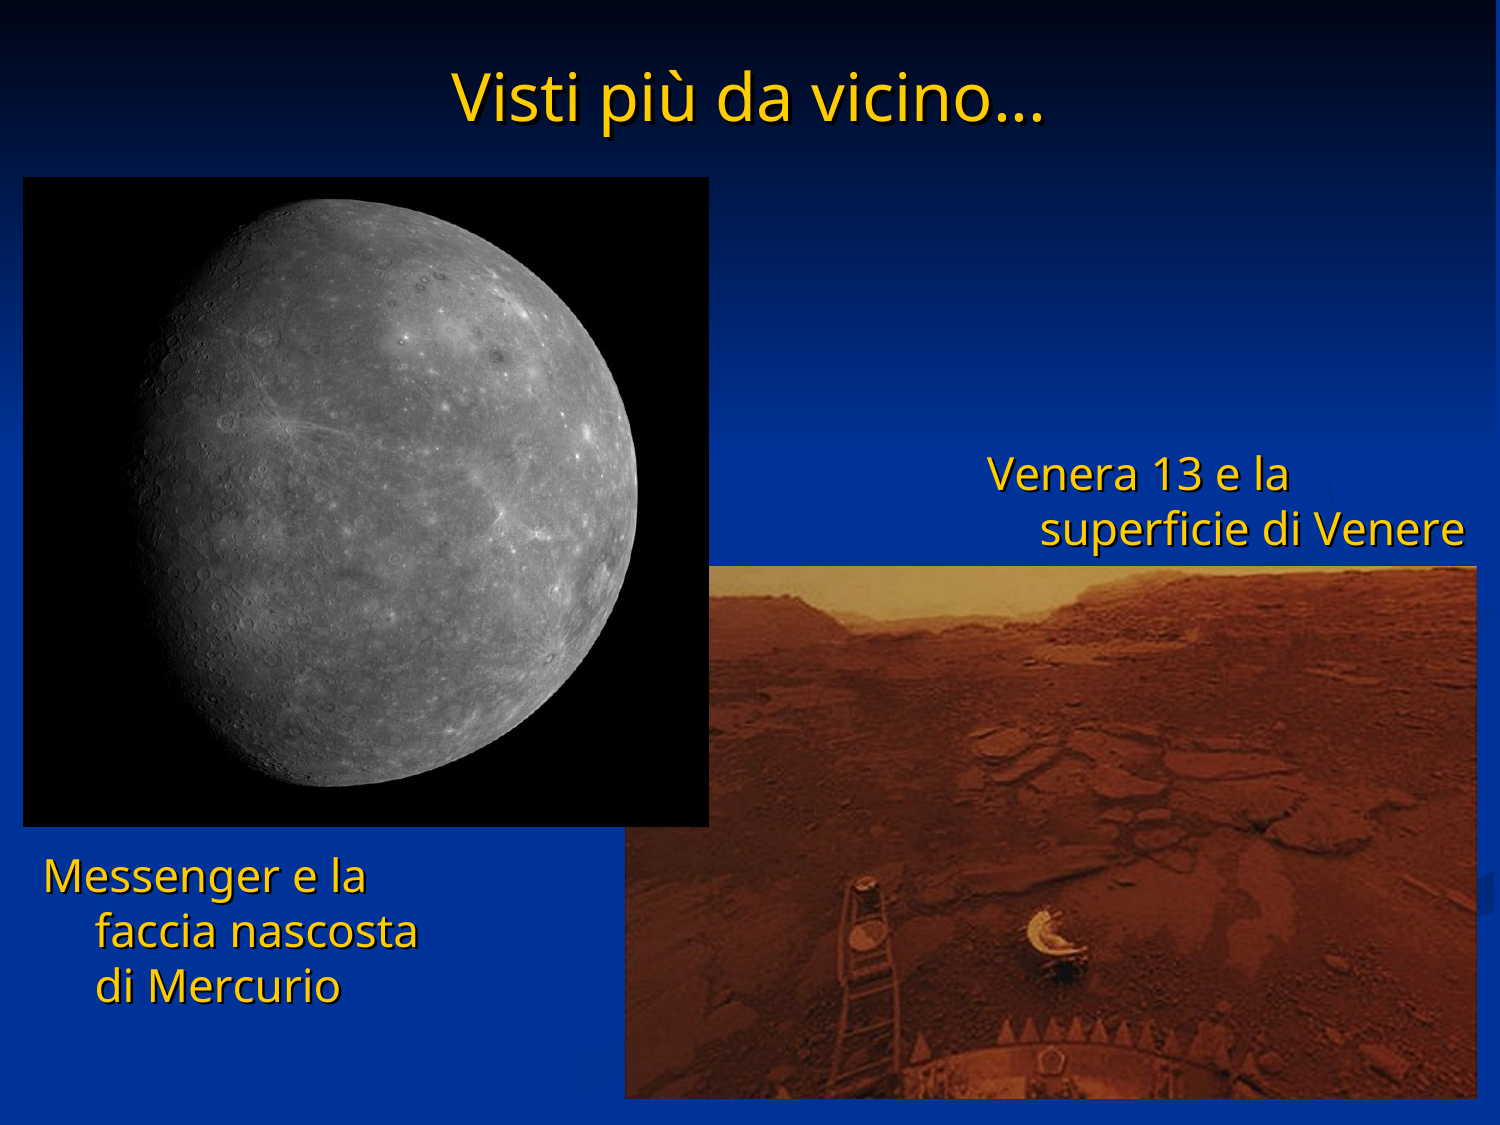

Visti più da vicino...
Venera 13 e la superficie di Venere
Messenger e la faccia nascosta di Mercurio